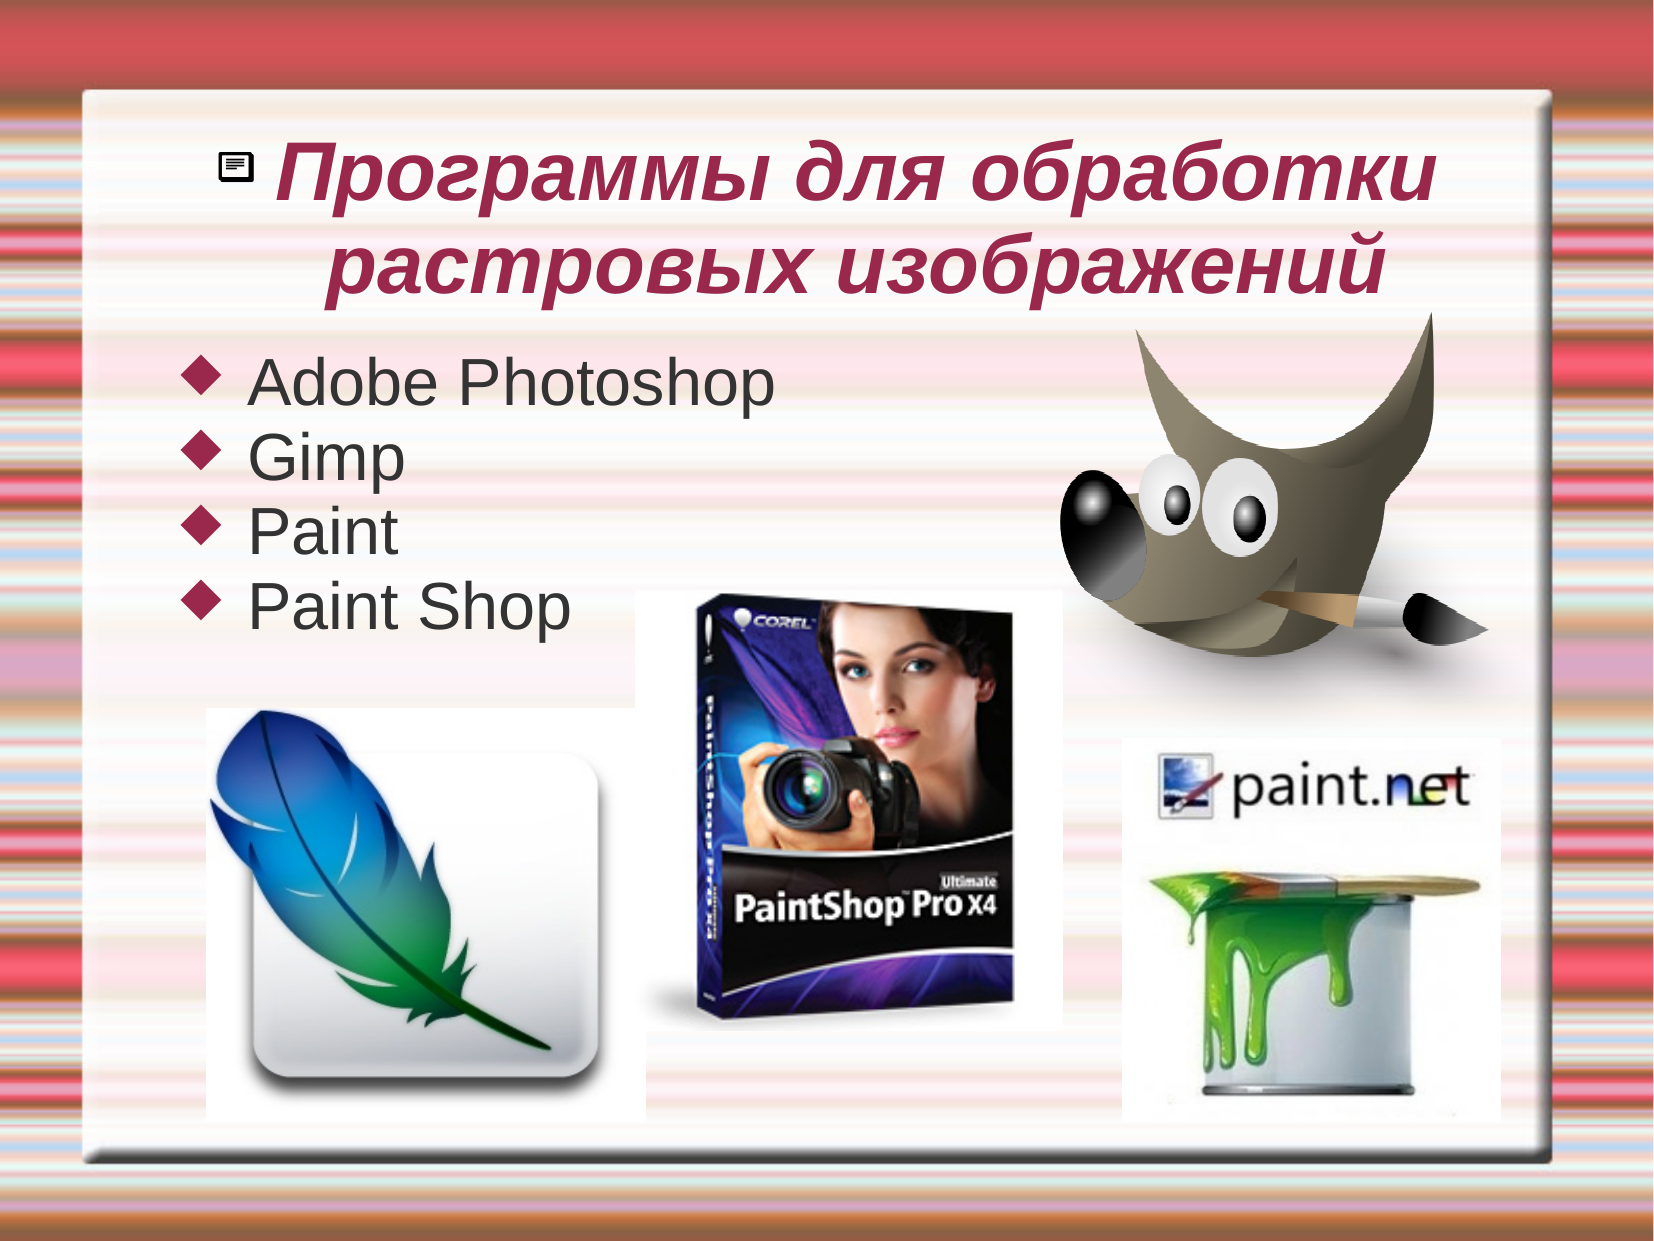

# Программы для обработки растровых изображений
Adobe Photoshop
Gimp
Paint
Paint Shop